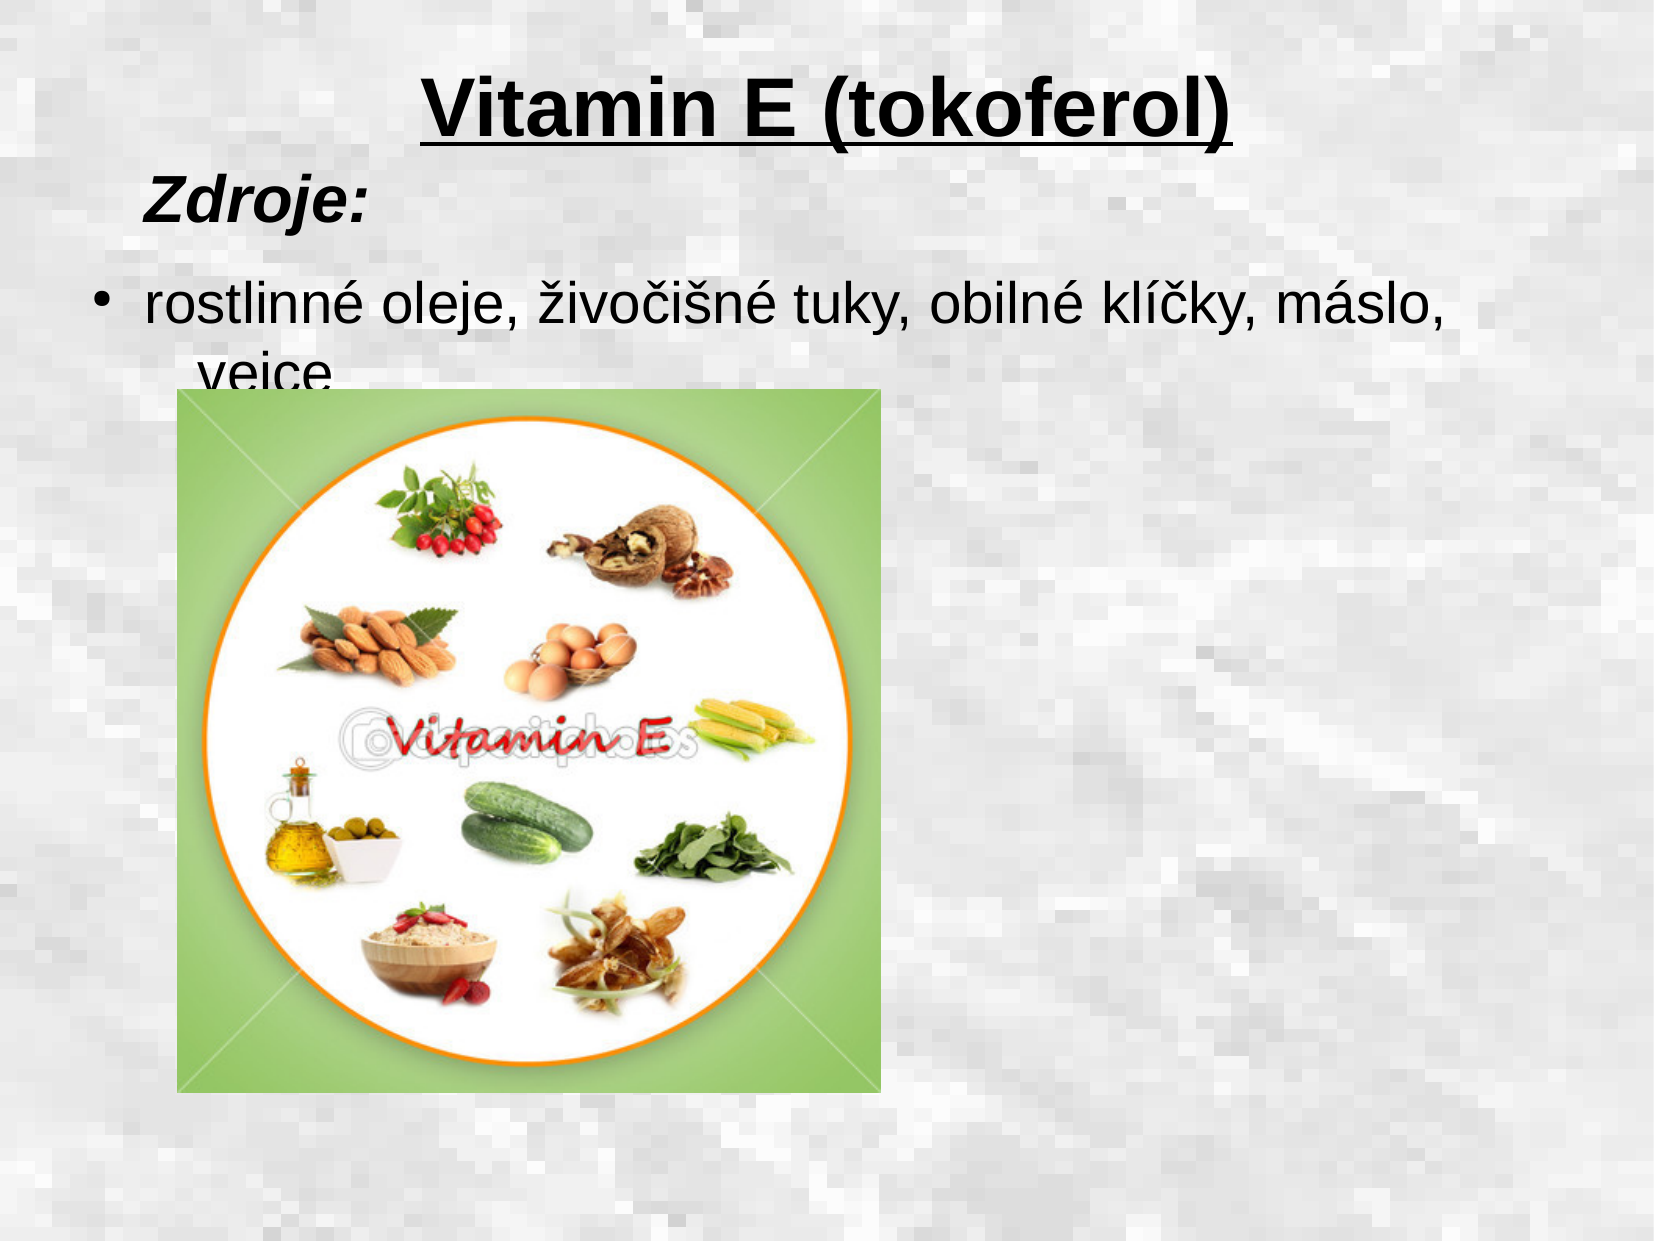

# Vitamin E (tokoferol)
Zdroje:
rostlinné oleje, živočišné tuky, obilné klíčky, máslo, vejce